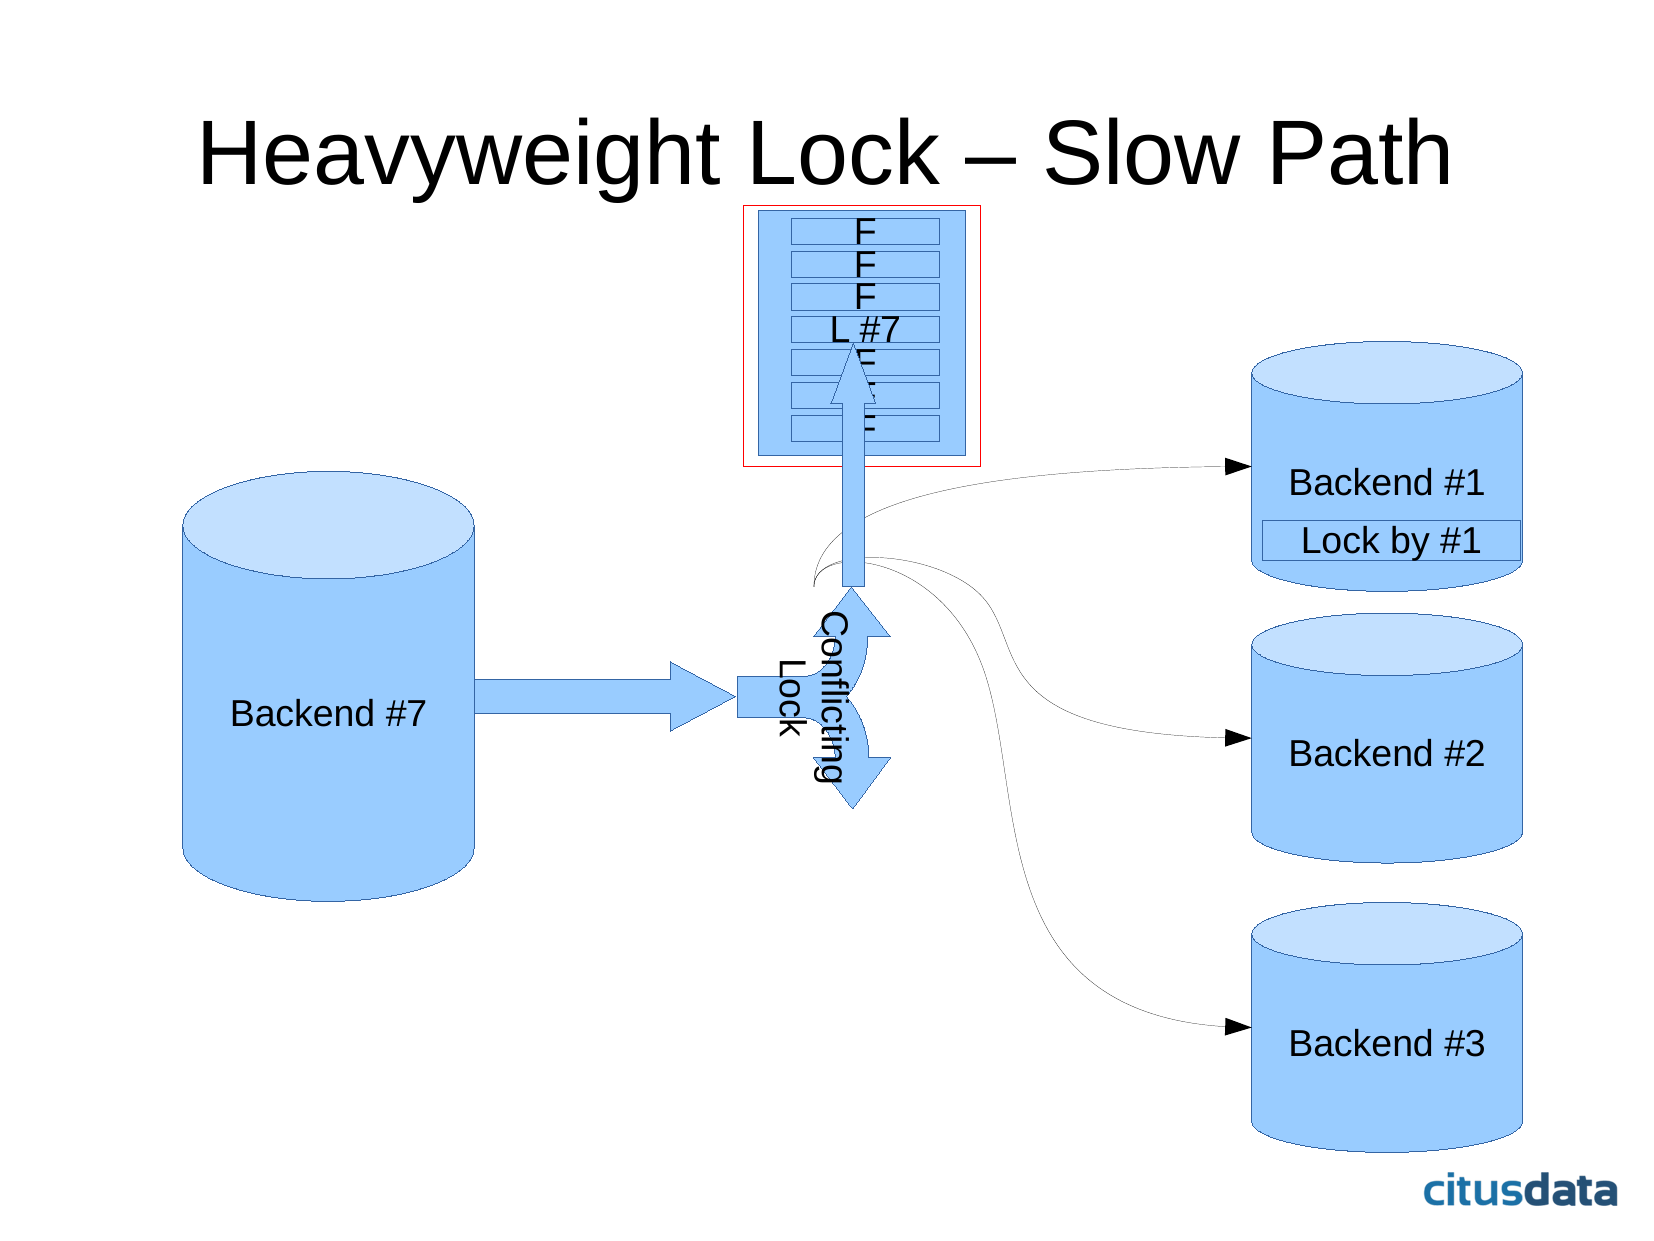

# Heavyweight Lock – Slow Path
F
F
F
L #7
Backend #1
F
F
F
Backend #7
Lock by #1
Backend #2
Conflicting
Lock
Backend #3